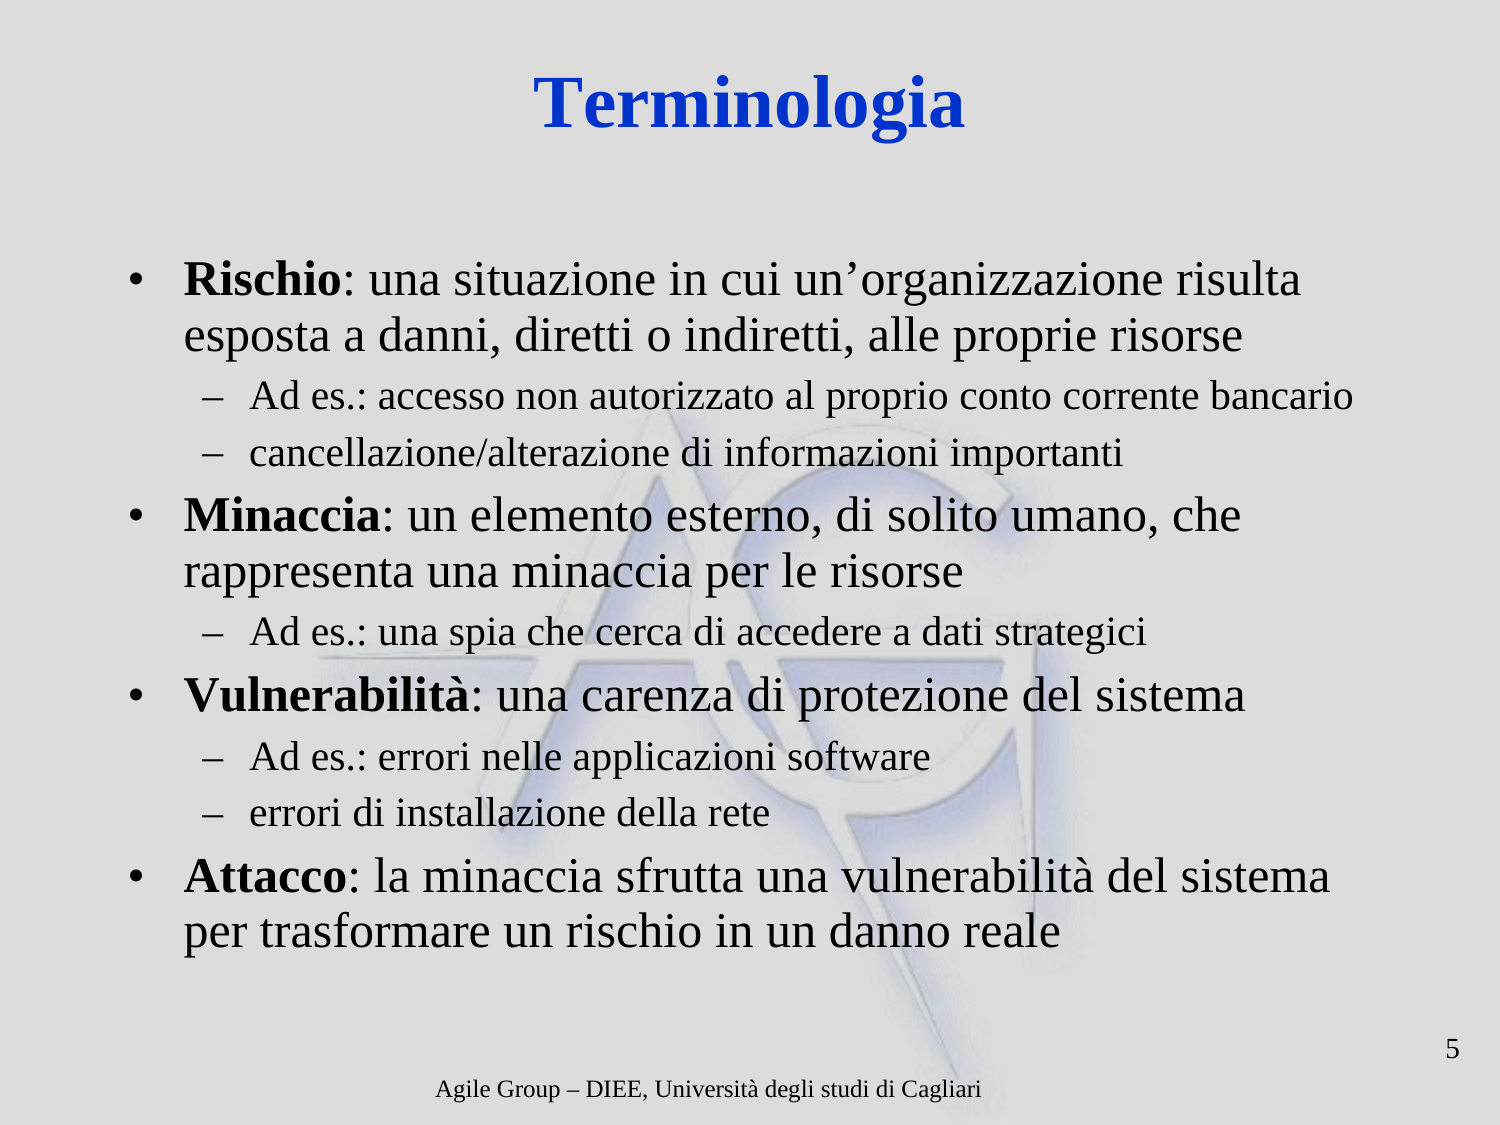

# Terminologia
Rischio: una situazione in cui un’organizzazione risulta esposta a danni, diretti o indiretti, alle proprie risorse
Ad es.: accesso non autorizzato al proprio conto corrente bancario
cancellazione/alterazione di informazioni importanti
Minaccia: un elemento esterno, di solito umano, che rappresenta una minaccia per le risorse
Ad es.: una spia che cerca di accedere a dati strategici
Vulnerabilità: una carenza di protezione del sistema
Ad es.: errori nelle applicazioni software
errori di installazione della rete
Attacco: la minaccia sfrutta una vulnerabilità del sistema per trasformare un rischio in un danno reale
5